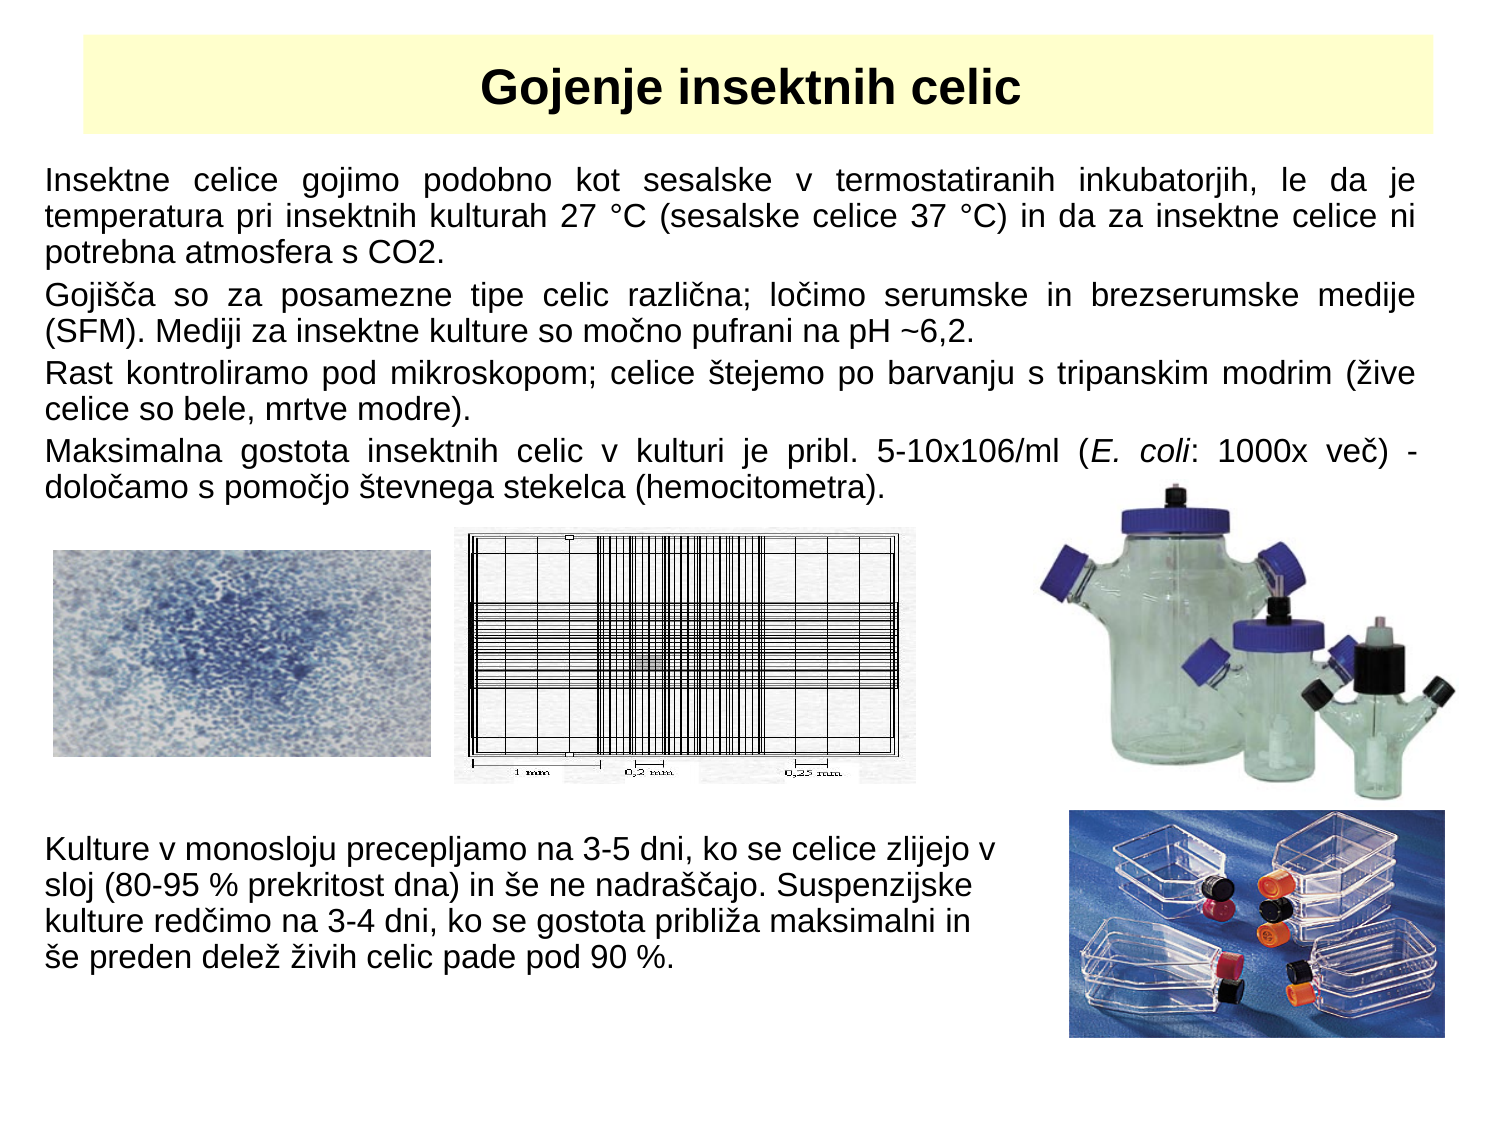

# Gojenje insektnih celic
Insektne celice gojimo podobno kot sesalske v termostatiranih inkubatorjih, le da je temperatura pri insektnih kulturah 27 °C (sesalske celice 37 °C) in da za insektne celice ni potrebna atmosfera s CO2.
Gojišča so za posamezne tipe celic različna; ločimo serumske in brezserumske medije (SFM). Mediji za insektne kulture so močno pufrani na pH ~6,2.
Rast kontroliramo pod mikroskopom; celice štejemo po barvanju s tripanskim modrim (žive celice so bele, mrtve modre).
Maksimalna gostota insektnih celic v kulturi je pribl. 5-10x106/ml (E. coli: 1000x več) - določamo s pomočjo števnega stekelca (hemocitometra).
Kulture v monosloju precepljamo na 3-5 dni, ko se celice zlijejo v
sloj (80-95 % prekritost dna) in še ne nadraščajo. Suspenzijske
kulture redčimo na 3-4 dni, ko se gostota približa maksimalni in
še preden delež živih celic pade pod 90 %.